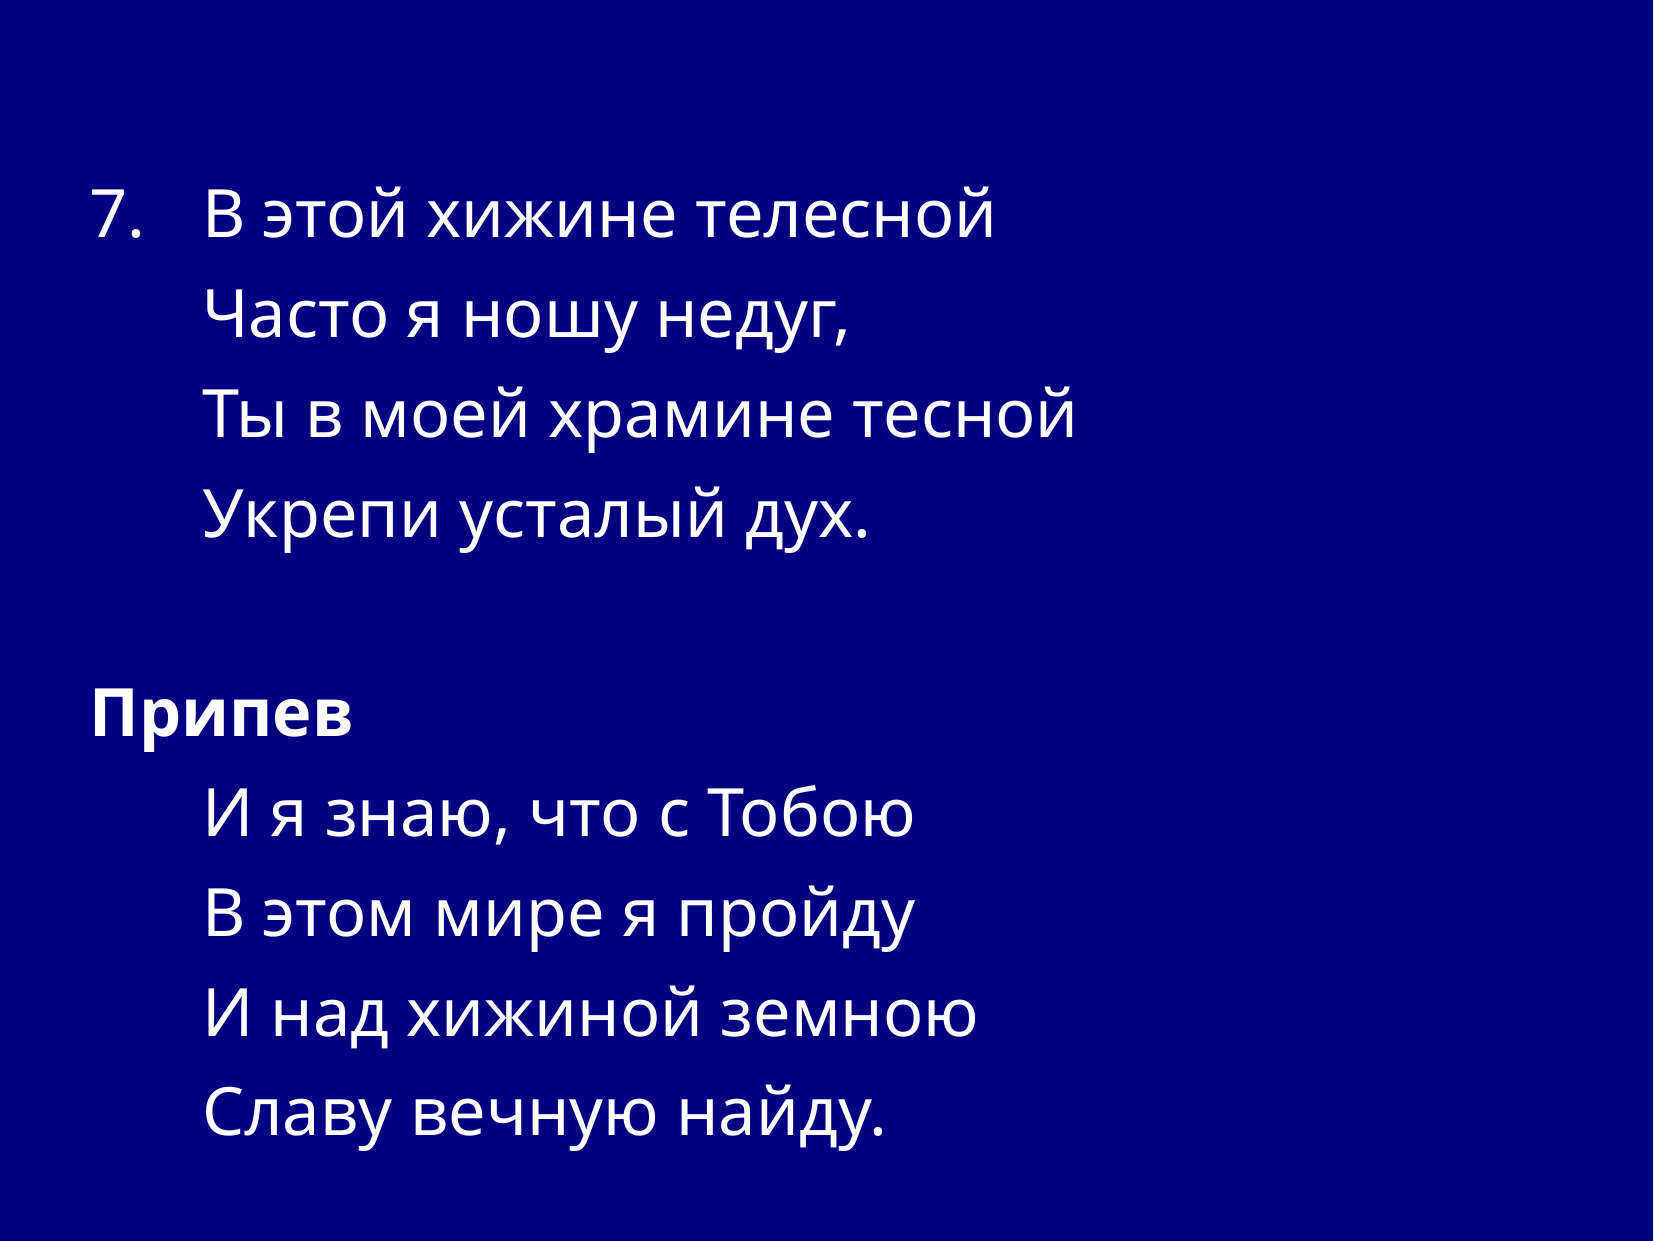

7.	В этой хижине телесной
	Часто я ношу недуг,
	Ты в моей храмине тесной
	Укрепи усталый дух.
Припев
	И я знаю, что с Тобою
	В этом мире я пройду
	И над хижиной земною
	Славу вечную найду.